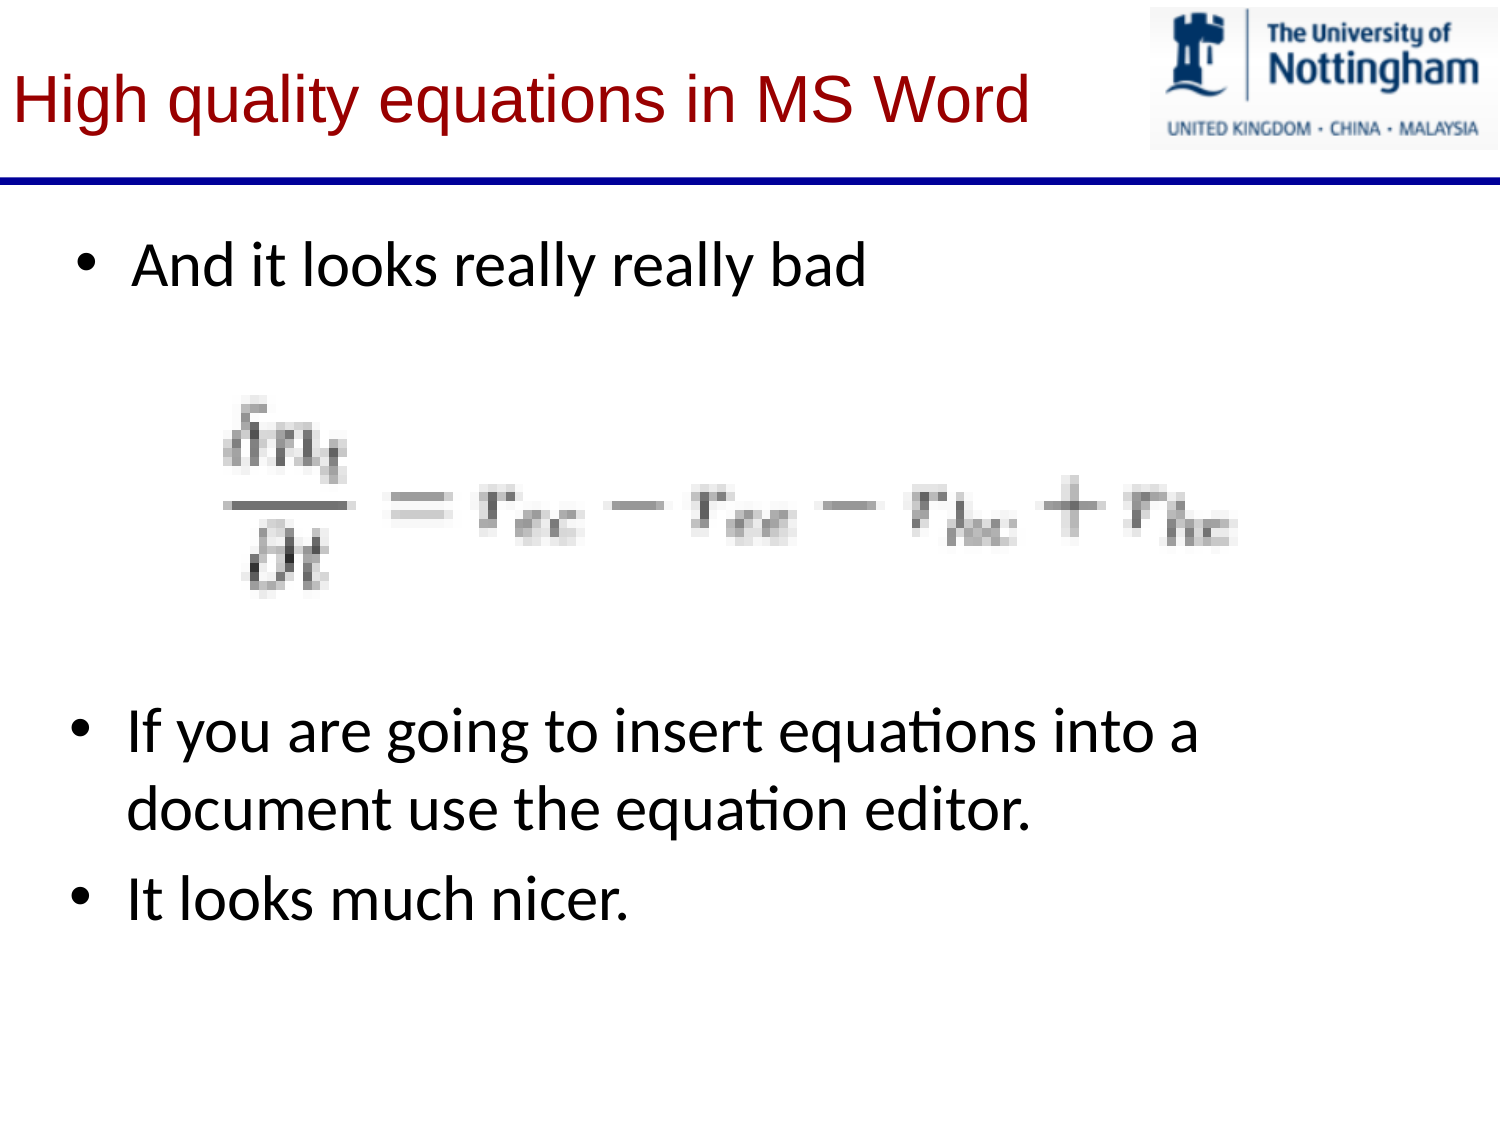

# High quality equations in MS Word
And it looks really really bad
If you are going to insert equations into a document use the equation editor.
It looks much nicer.